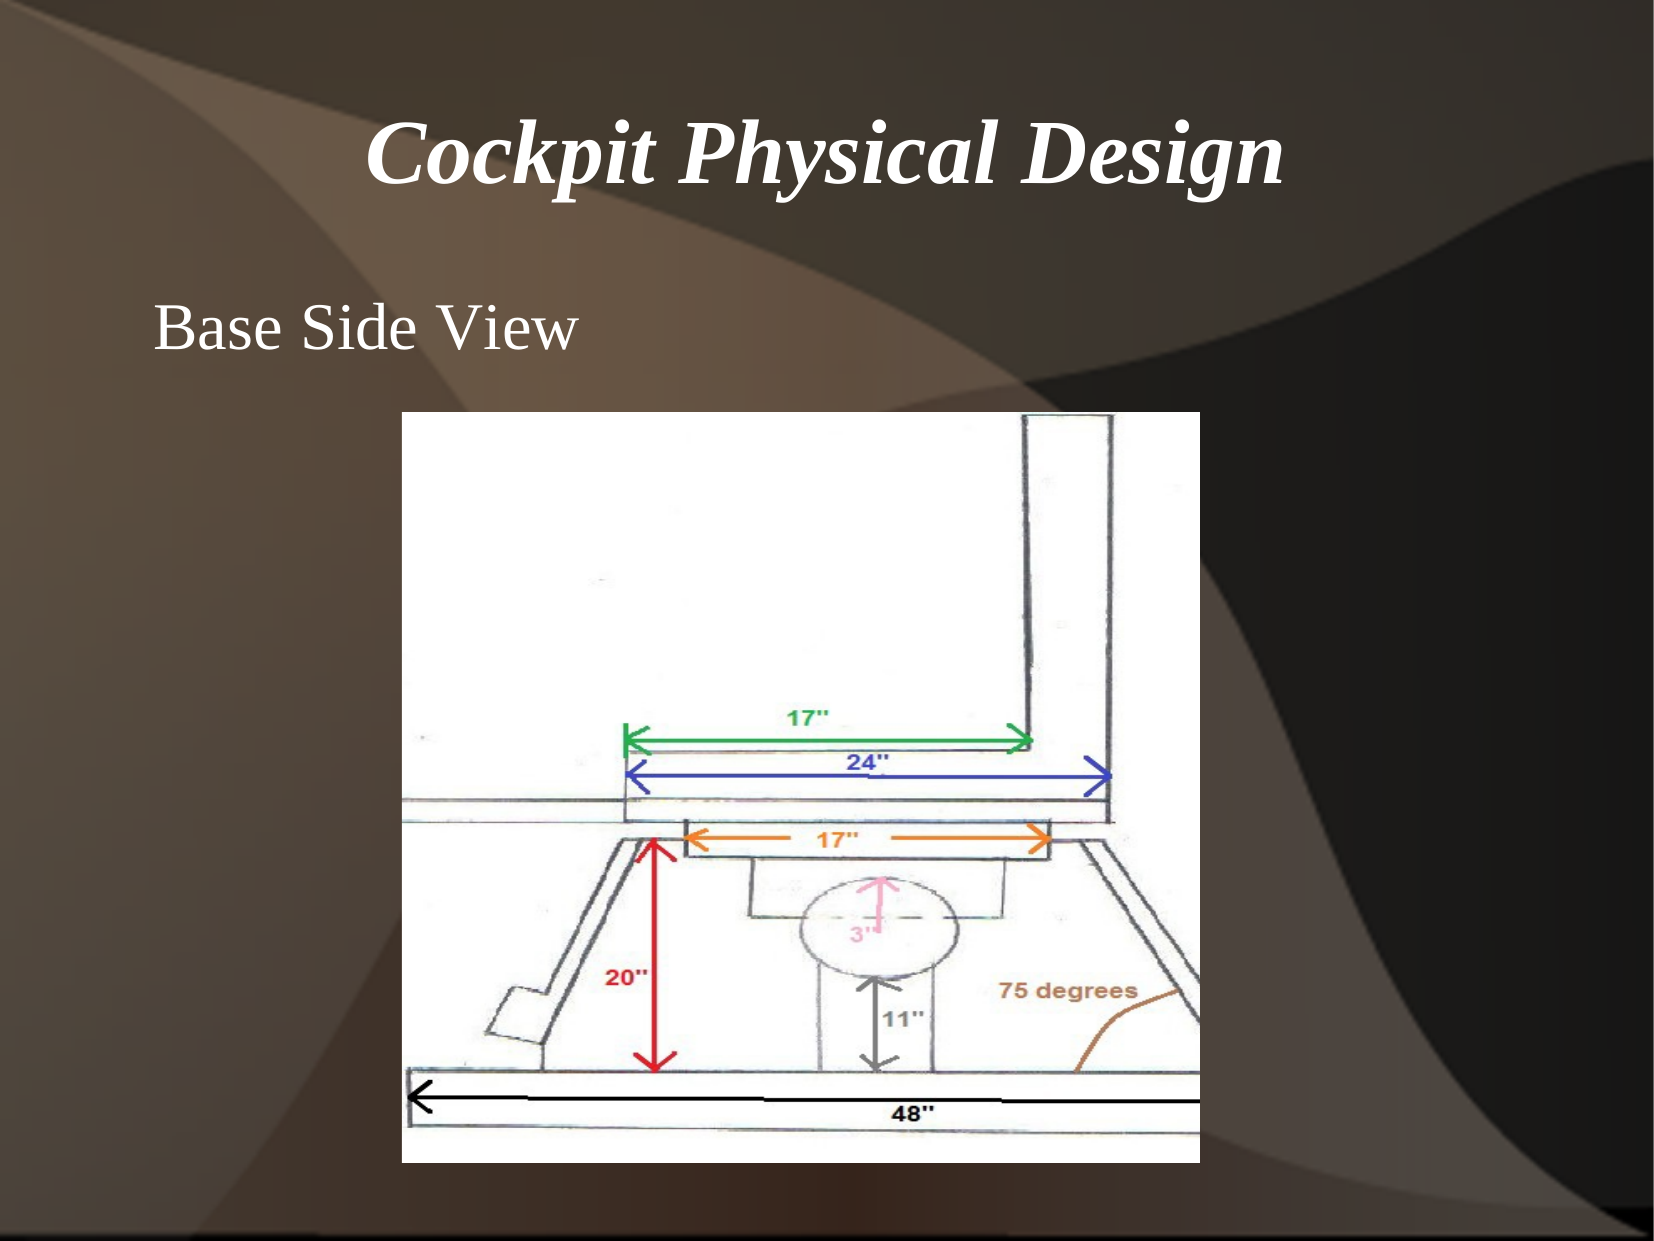

# Cockpit Physical Design
Base Side View